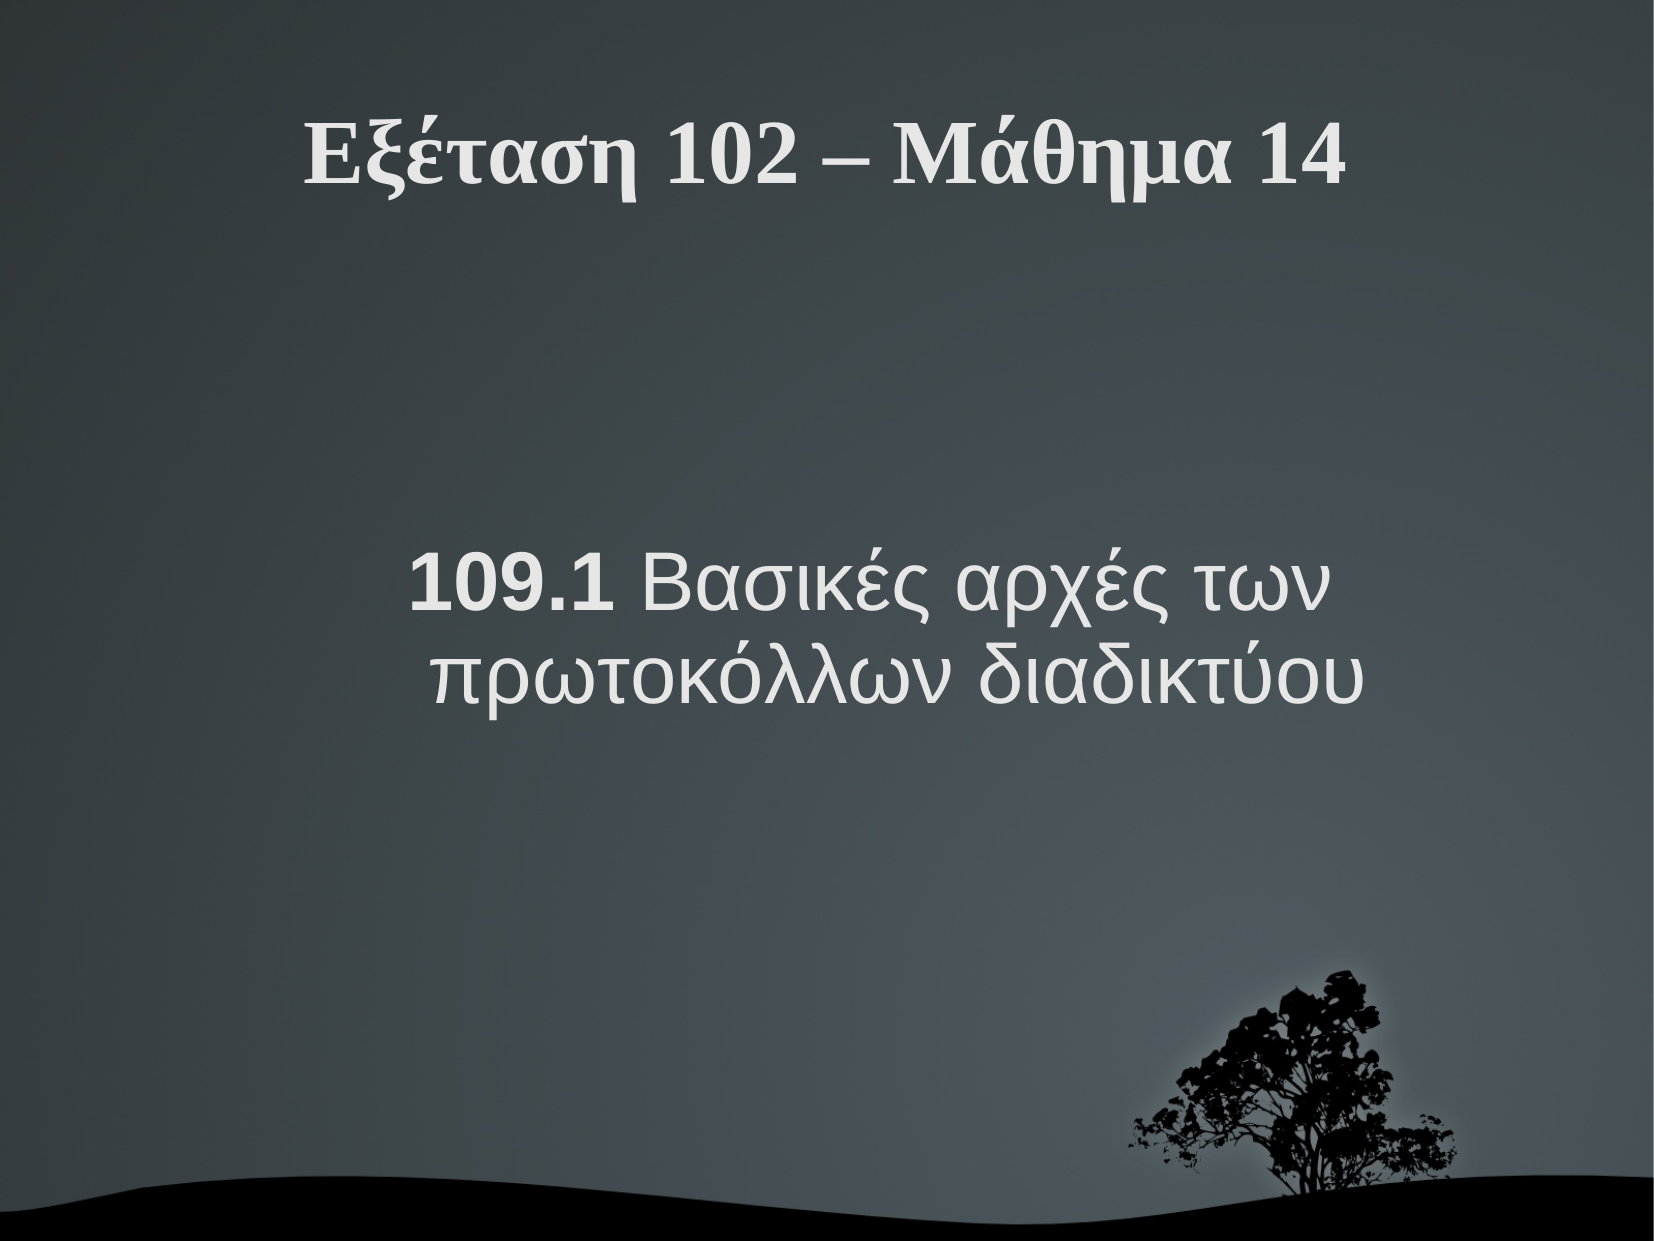

# Εξέταση 102 – Μάθημα 14
109.1 Βασικές αρχές των πρωτοκόλλων διαδικτύου